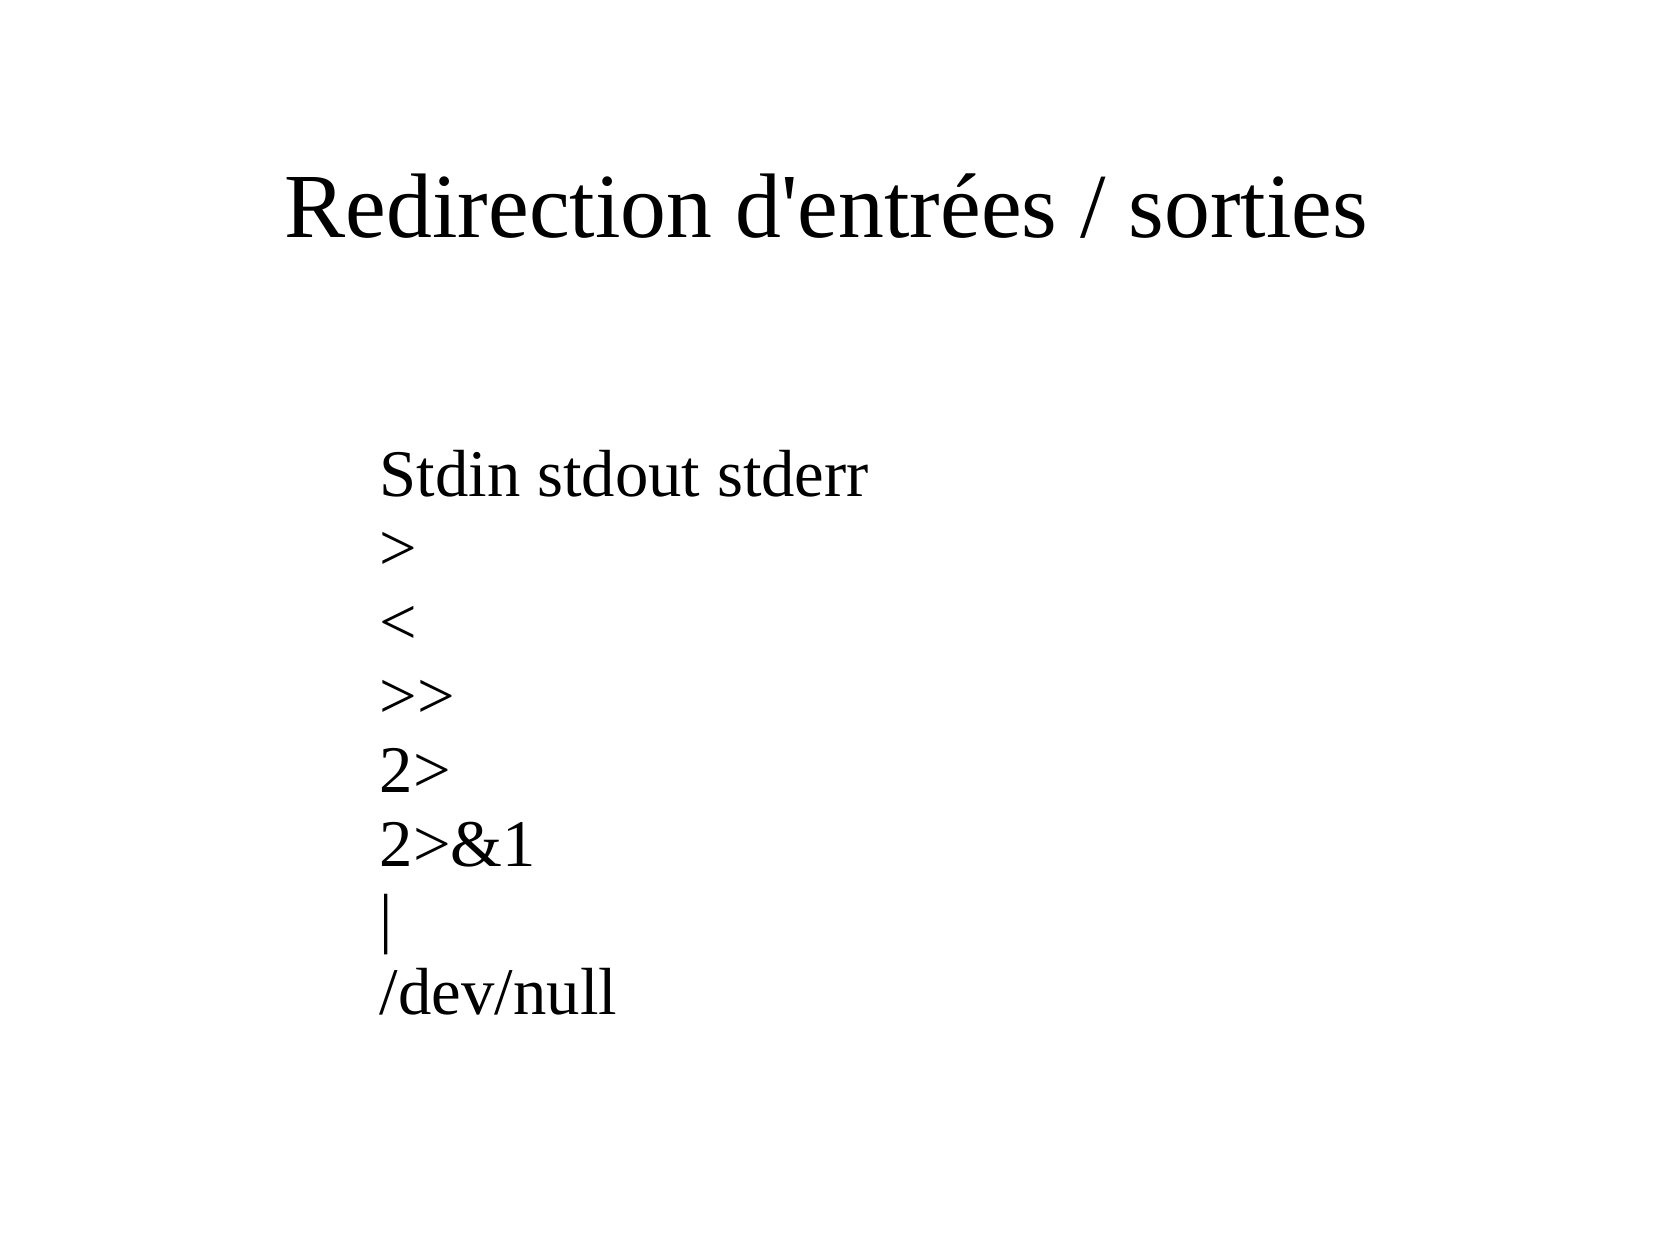

# Redirection d'entrées / sorties
Stdin stdout stderr
>
<
>>
2>
2>&1
|
/dev/null